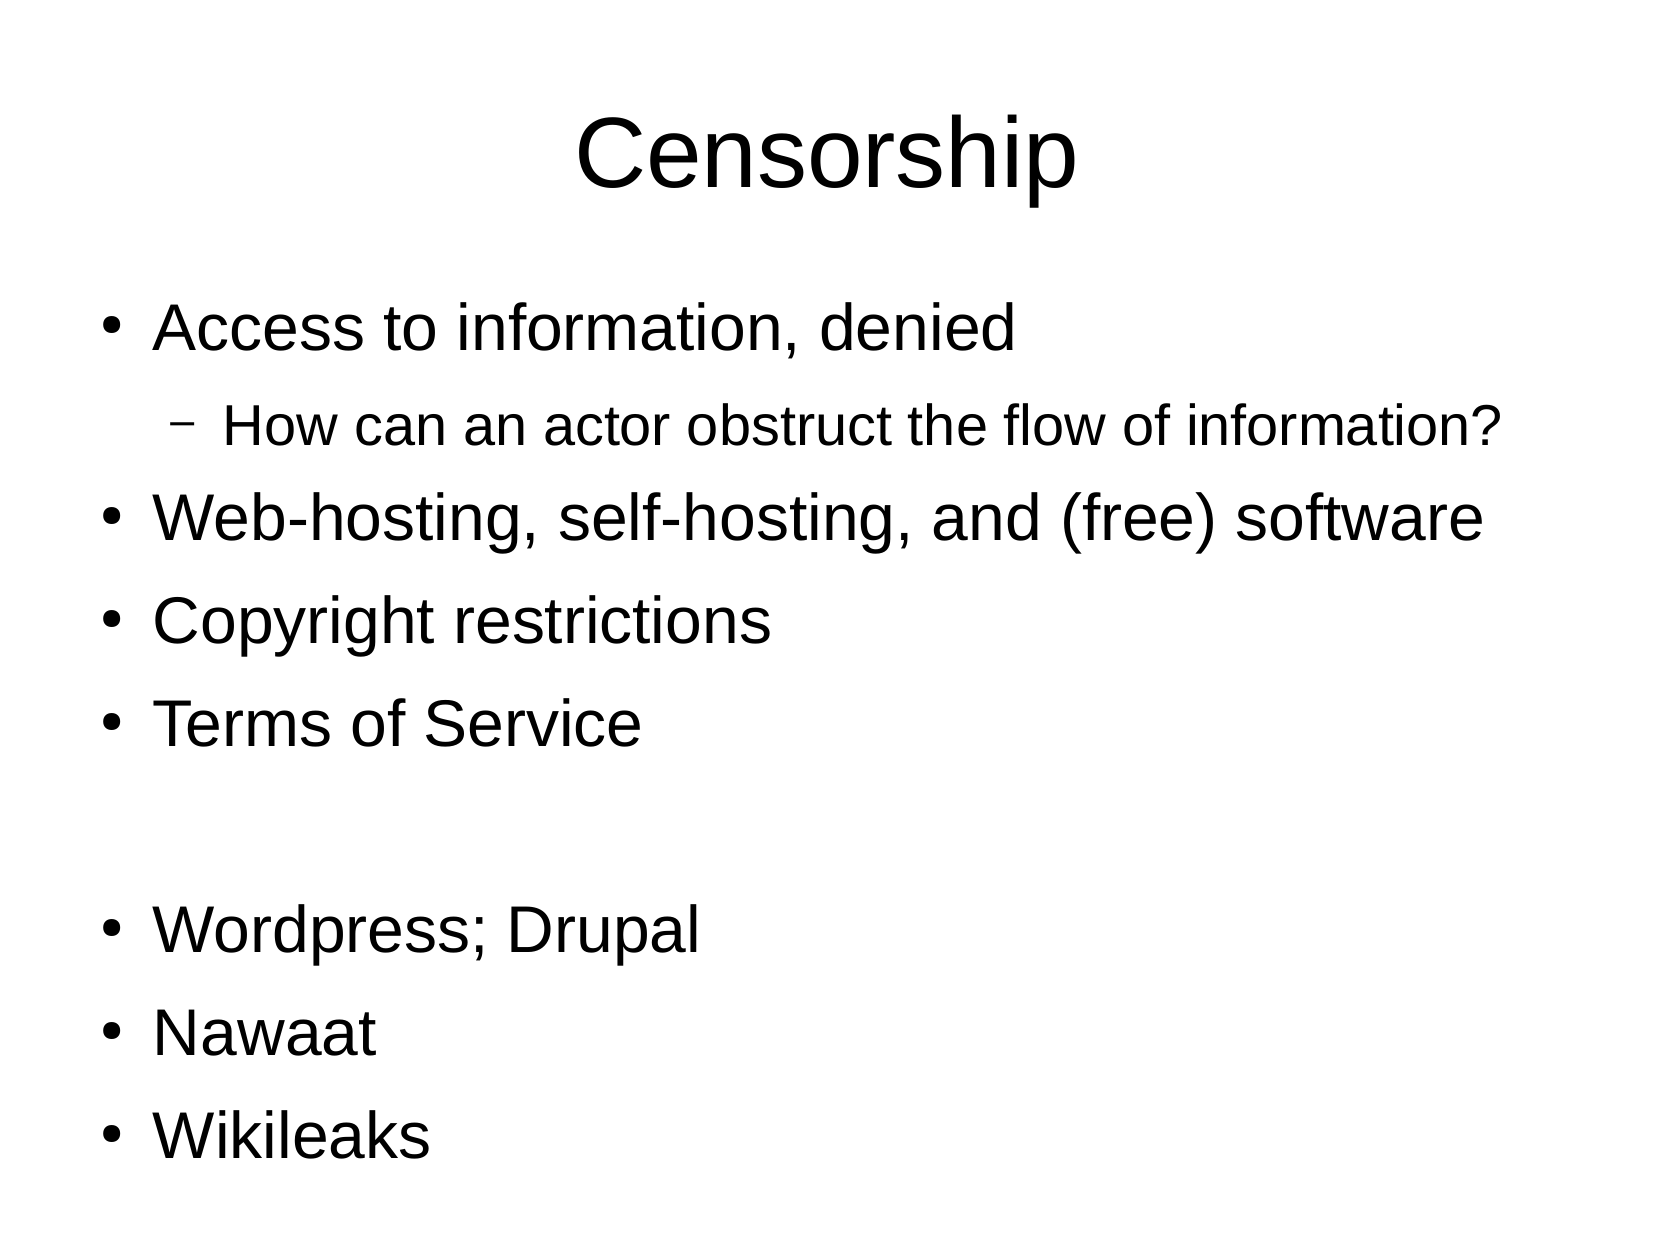

# Censorship
Access to information, denied
How can an actor obstruct the flow of information?
Web-hosting, self-hosting, and (free) software
Copyright restrictions
Terms of Service
Wordpress; Drupal
Nawaat
Wikileaks